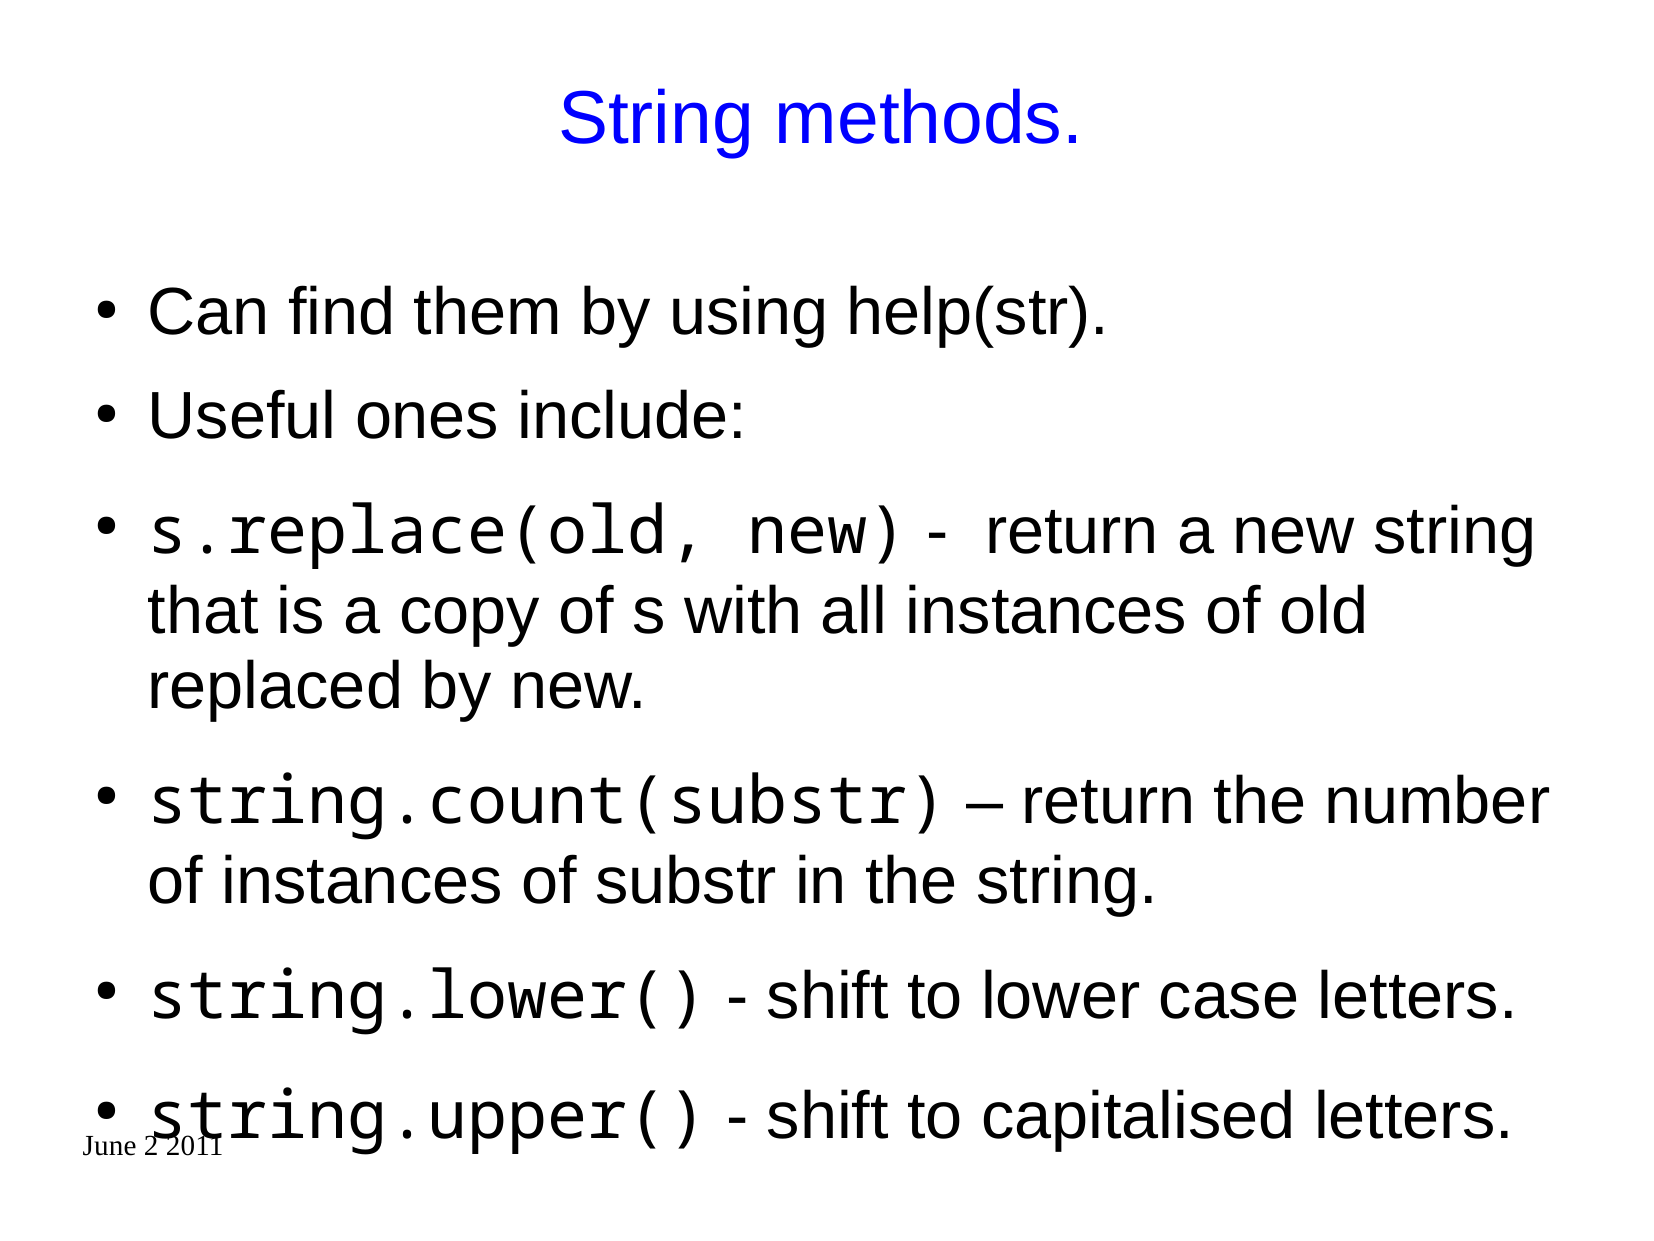

# String methods.
Can find them by using help(str).
Useful ones include:
s.replace(old, new) - return a new string that is a copy of s with all instances of old replaced by new.
string.count(substr) – return the number of instances of substr in the string.
string.lower() - shift to lower case letters.
string.upper() - shift to capitalised letters.
June 2 2011